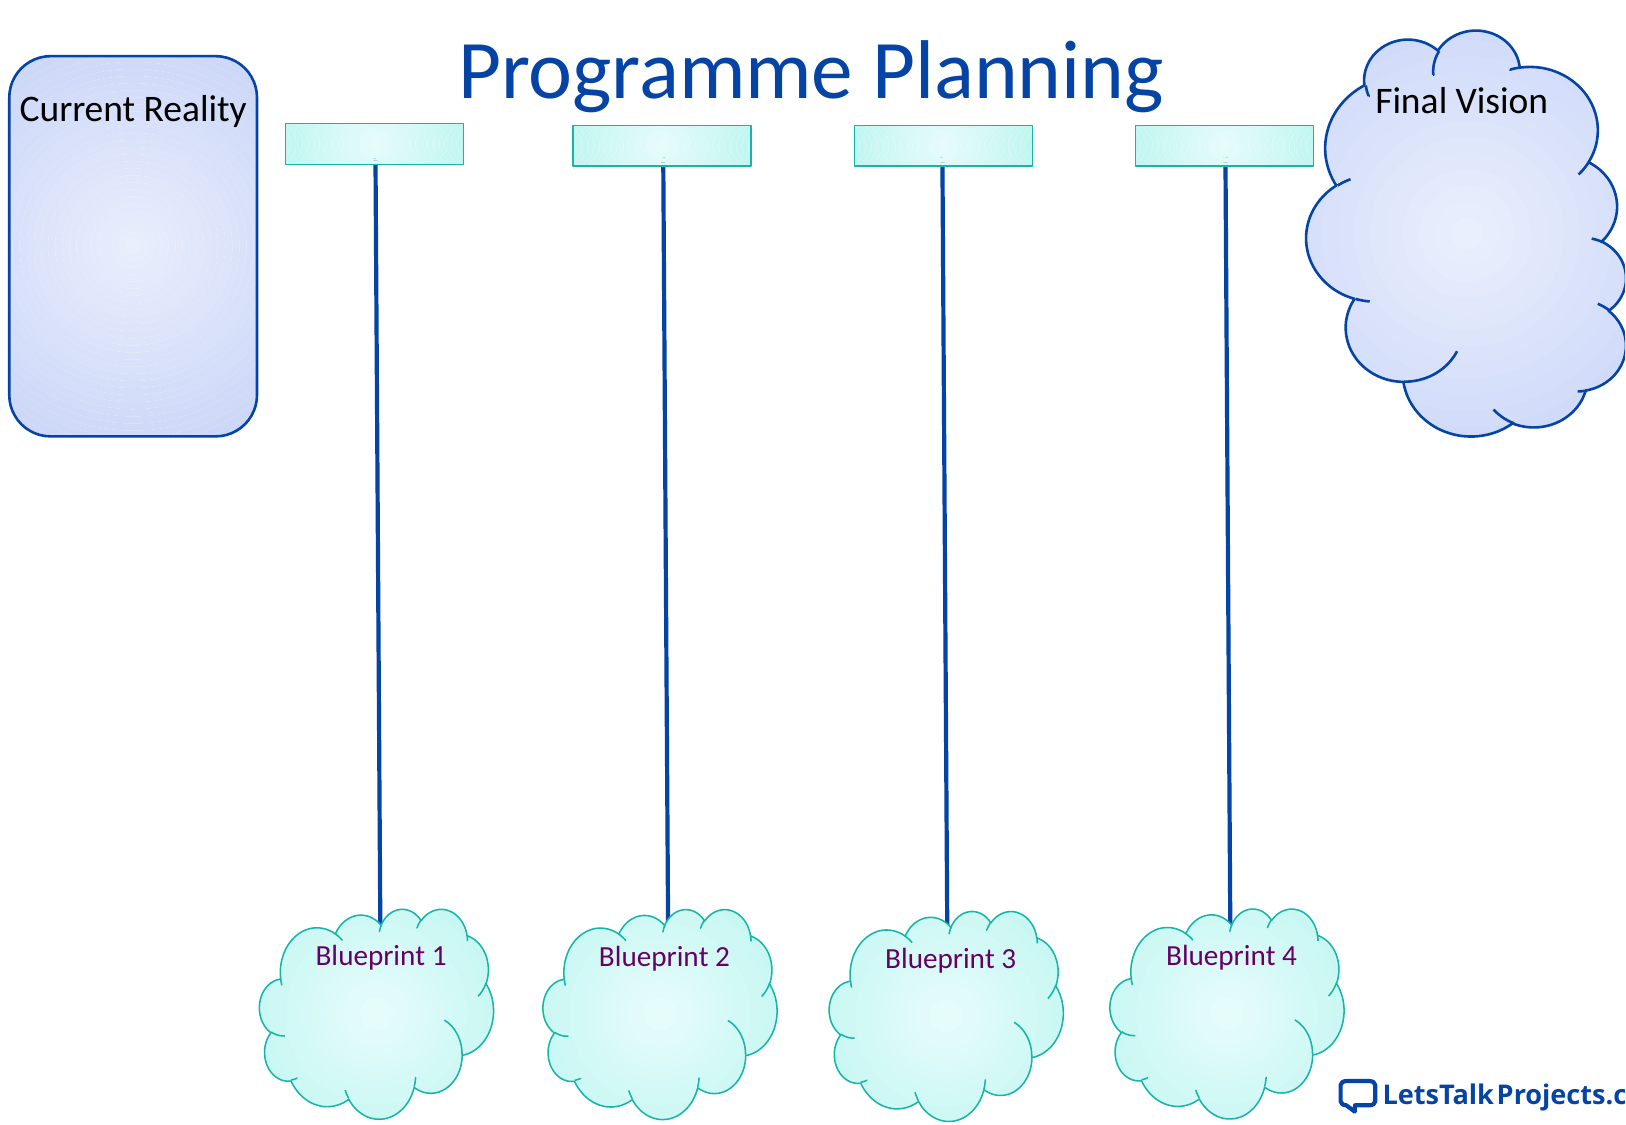

# Programme Planning
Final Vision
Current Reality
Blueprint 4
Blueprint 1
Blueprint 2
Blueprint 3
LetsTalk Projects.co.uk